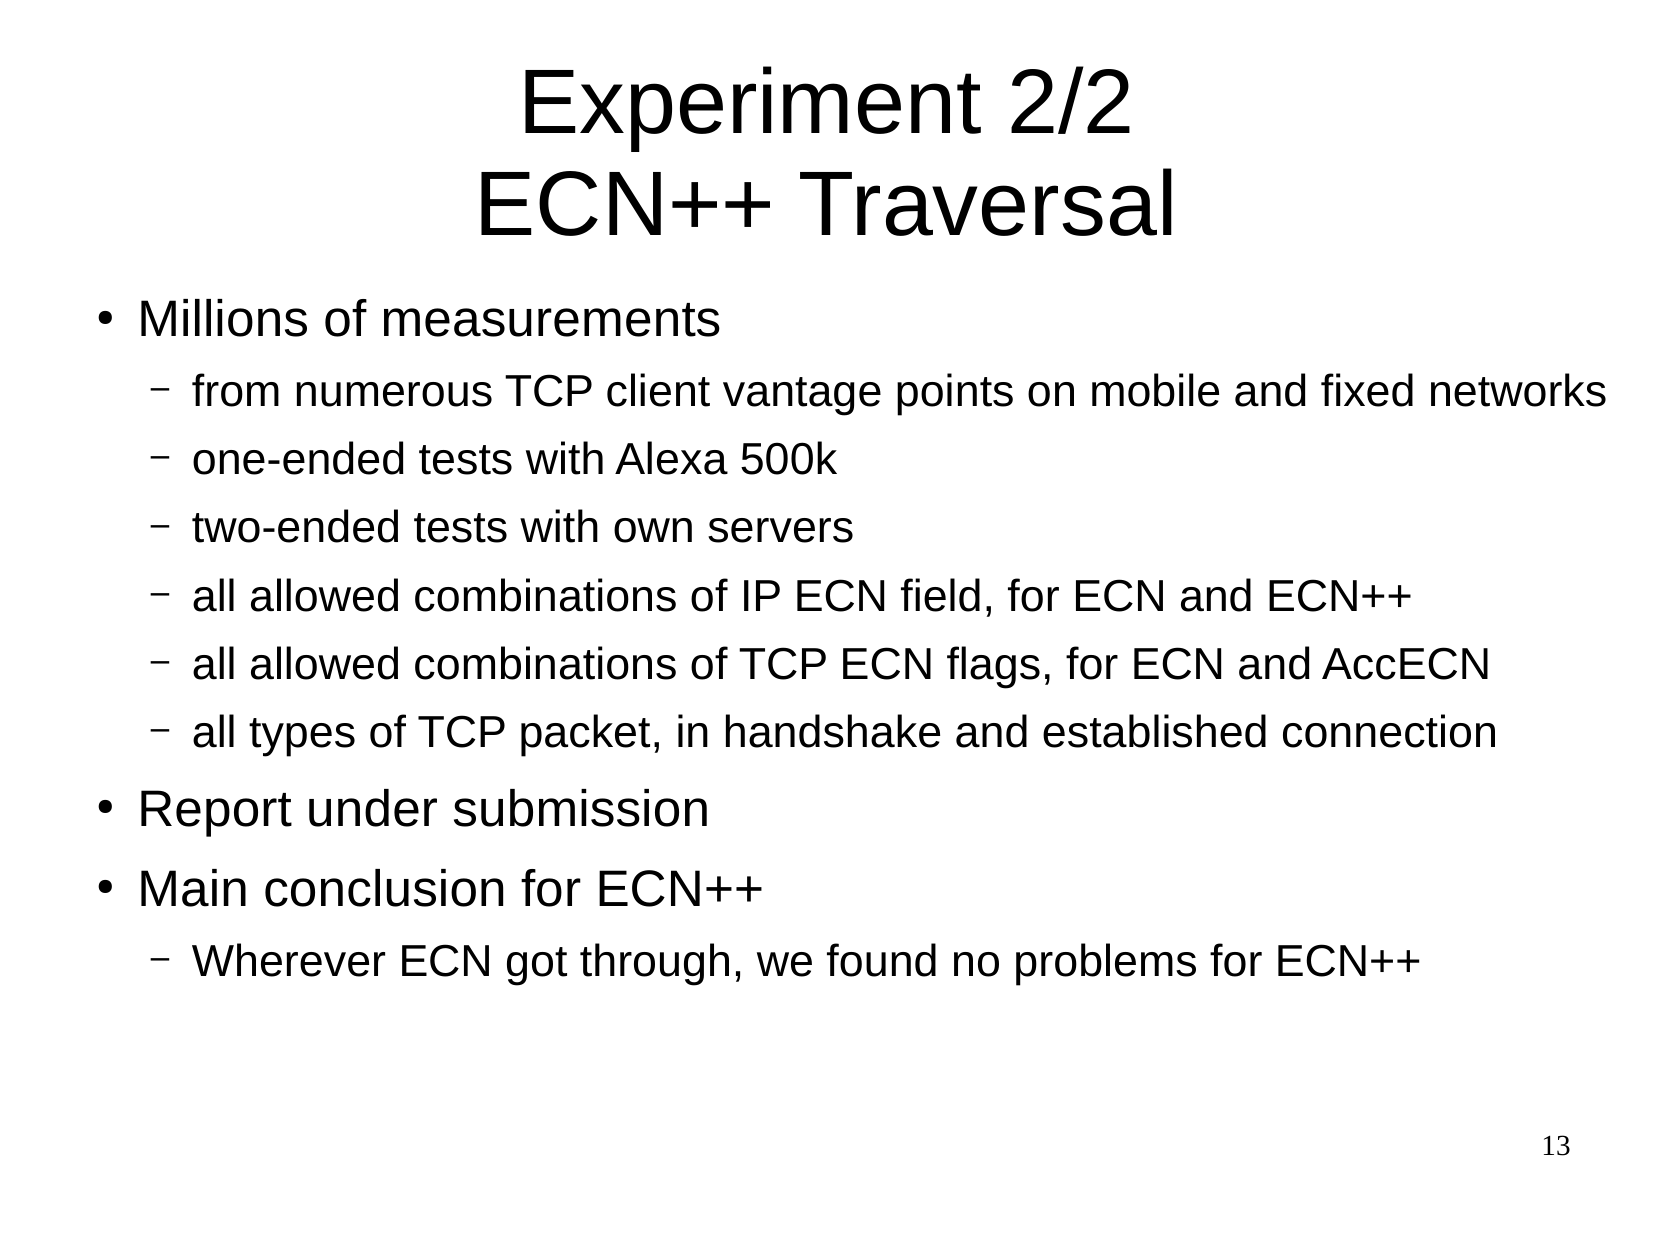

# Experiment 2/2 ECN++ Traversal
Millions of measurements
from numerous TCP client vantage points on mobile and fixed networks
one-ended tests with Alexa 500k
two-ended tests with own servers
all allowed combinations of IP ECN field, for ECN and ECN++
all allowed combinations of TCP ECN flags, for ECN and AccECN
all types of TCP packet, in handshake and established connection
Report under submission
Main conclusion for ECN++
Wherever ECN got through, we found no problems for ECN++
13